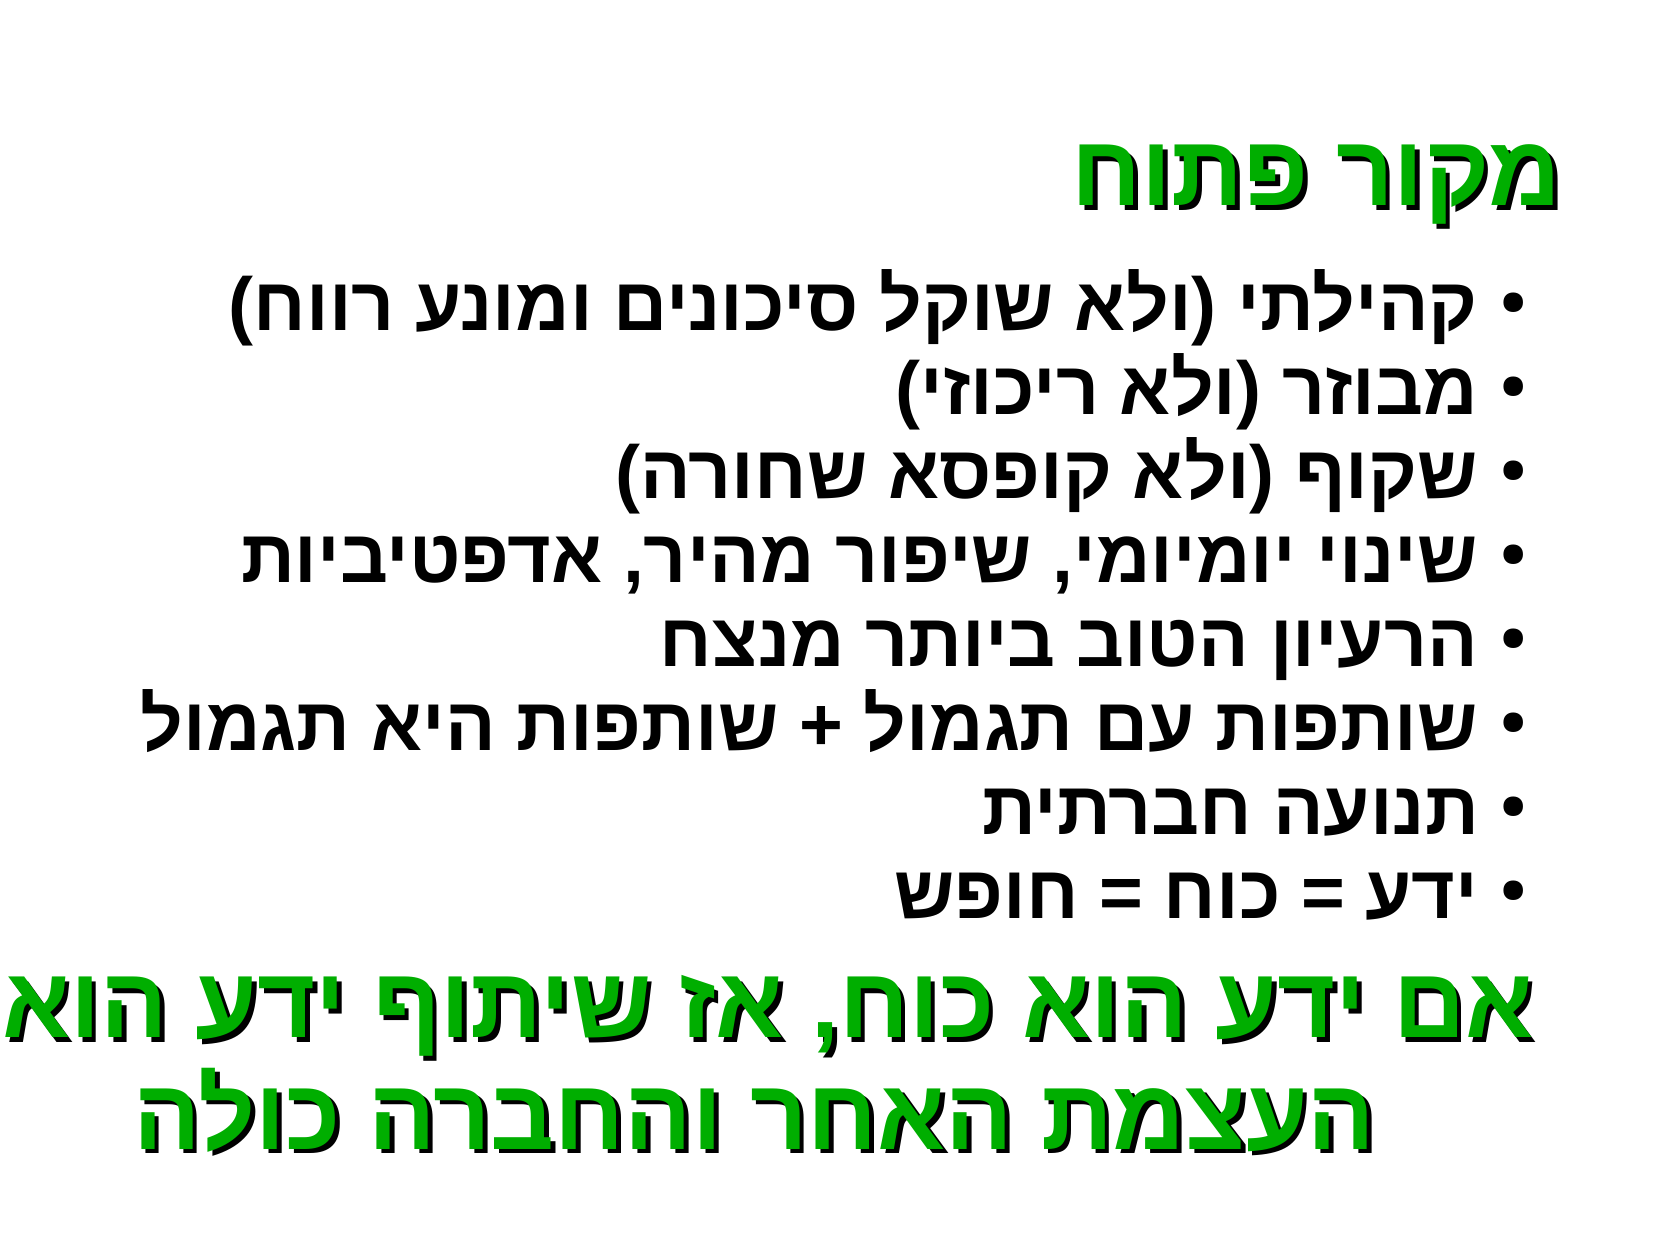

מקור פתוח
 קהילתי (ולא שוקל סיכונים ומונע רווח)
 מבוזר (ולא ריכוזי)
 שקוף (ולא קופסא שחורה)
 שינוי יומיומי, שיפור מהיר, אדפטיביות
 הרעיון הטוב ביותר מנצח
 שותפות עם תגמול + שותפות היא תגמול
 תנועה חברתית
 ידע = כוח = חופש
אם ידע הוא כוח, אז שיתוף ידע הוא
 העצמת האחר והחברה כולה